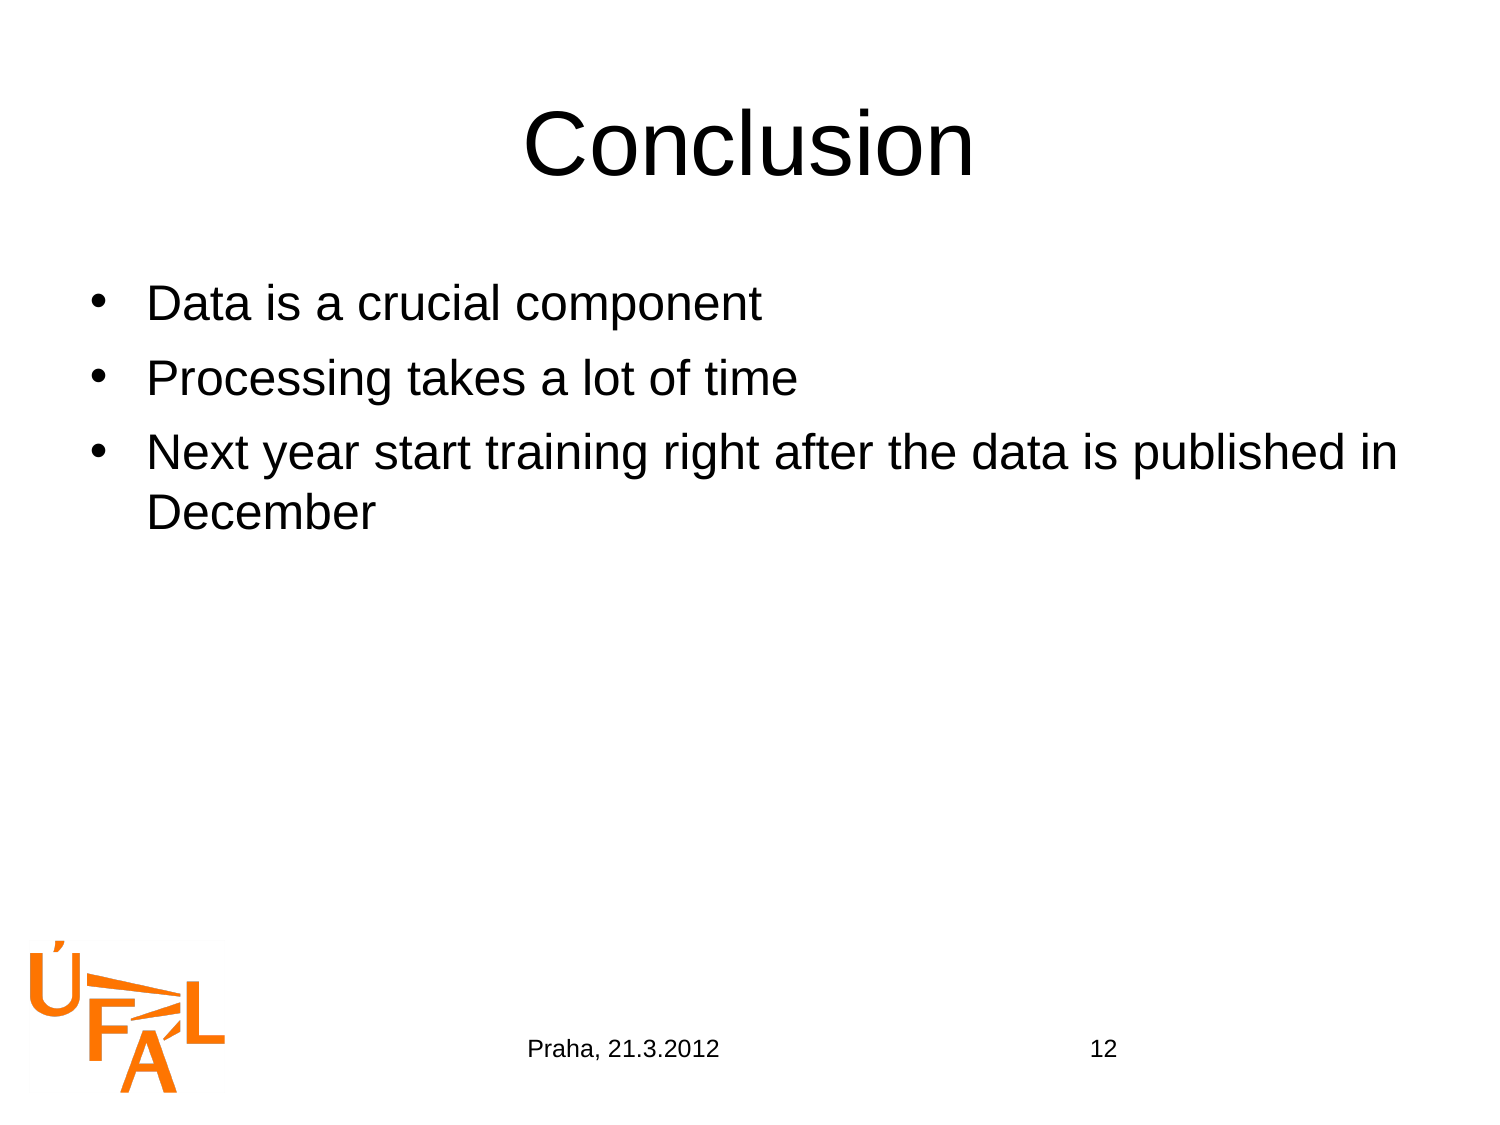

# Conclusion
Data is a crucial component
Processing takes a lot of time
Next year start training right after the data is published in December
Praha, 21.3.2012
12